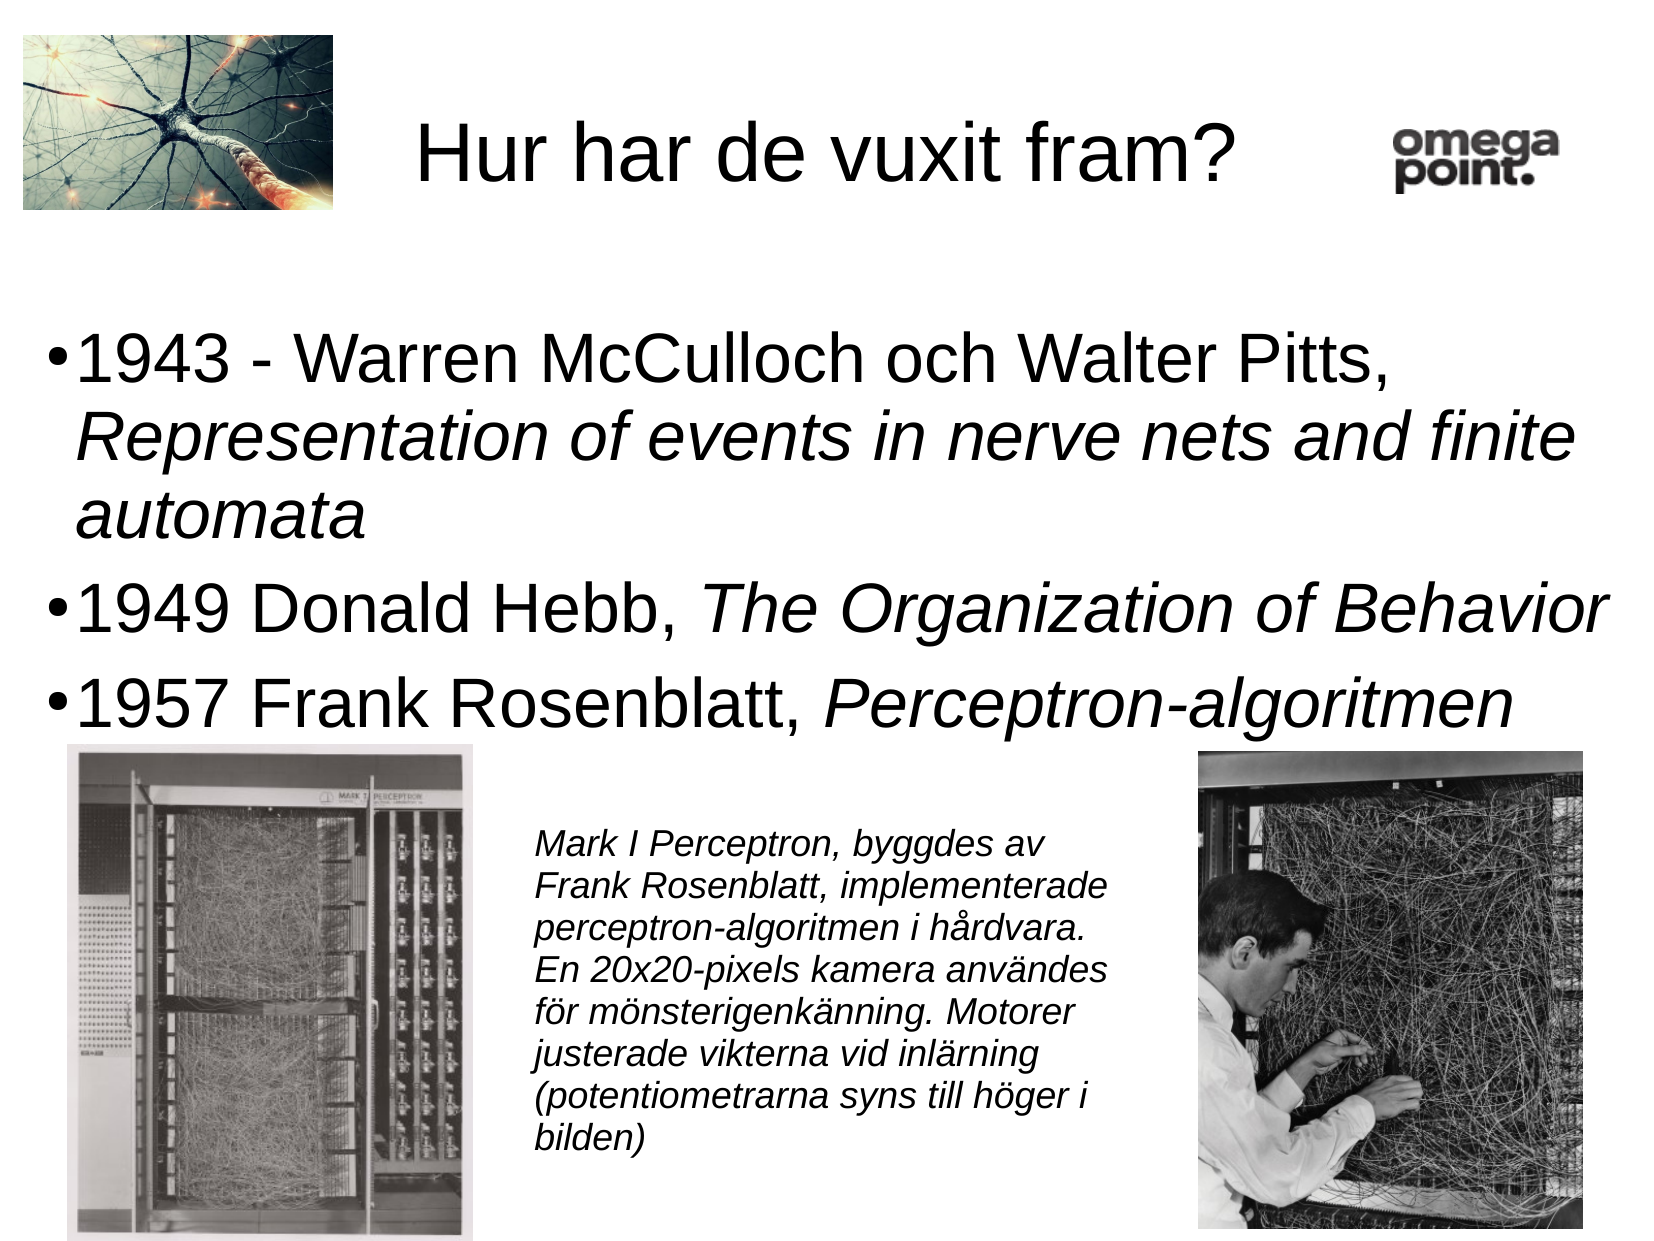

# Hur har de vuxit fram?
1943 - Warren McCulloch och Walter Pitts, Representation of events in nerve nets and finite automata
1949 Donald Hebb, The Organization of Behavior
1957 Frank Rosenblatt, Perceptron-algoritmen
Mark I Perceptron, byggdes av Frank Rosenblatt, implementerade perceptron-algoritmen i hårdvara. En 20x20-pixels kamera användes för mönsterigenkänning. Motorer justerade vikterna vid inlärning (potentiometrarna syns till höger i bilden)